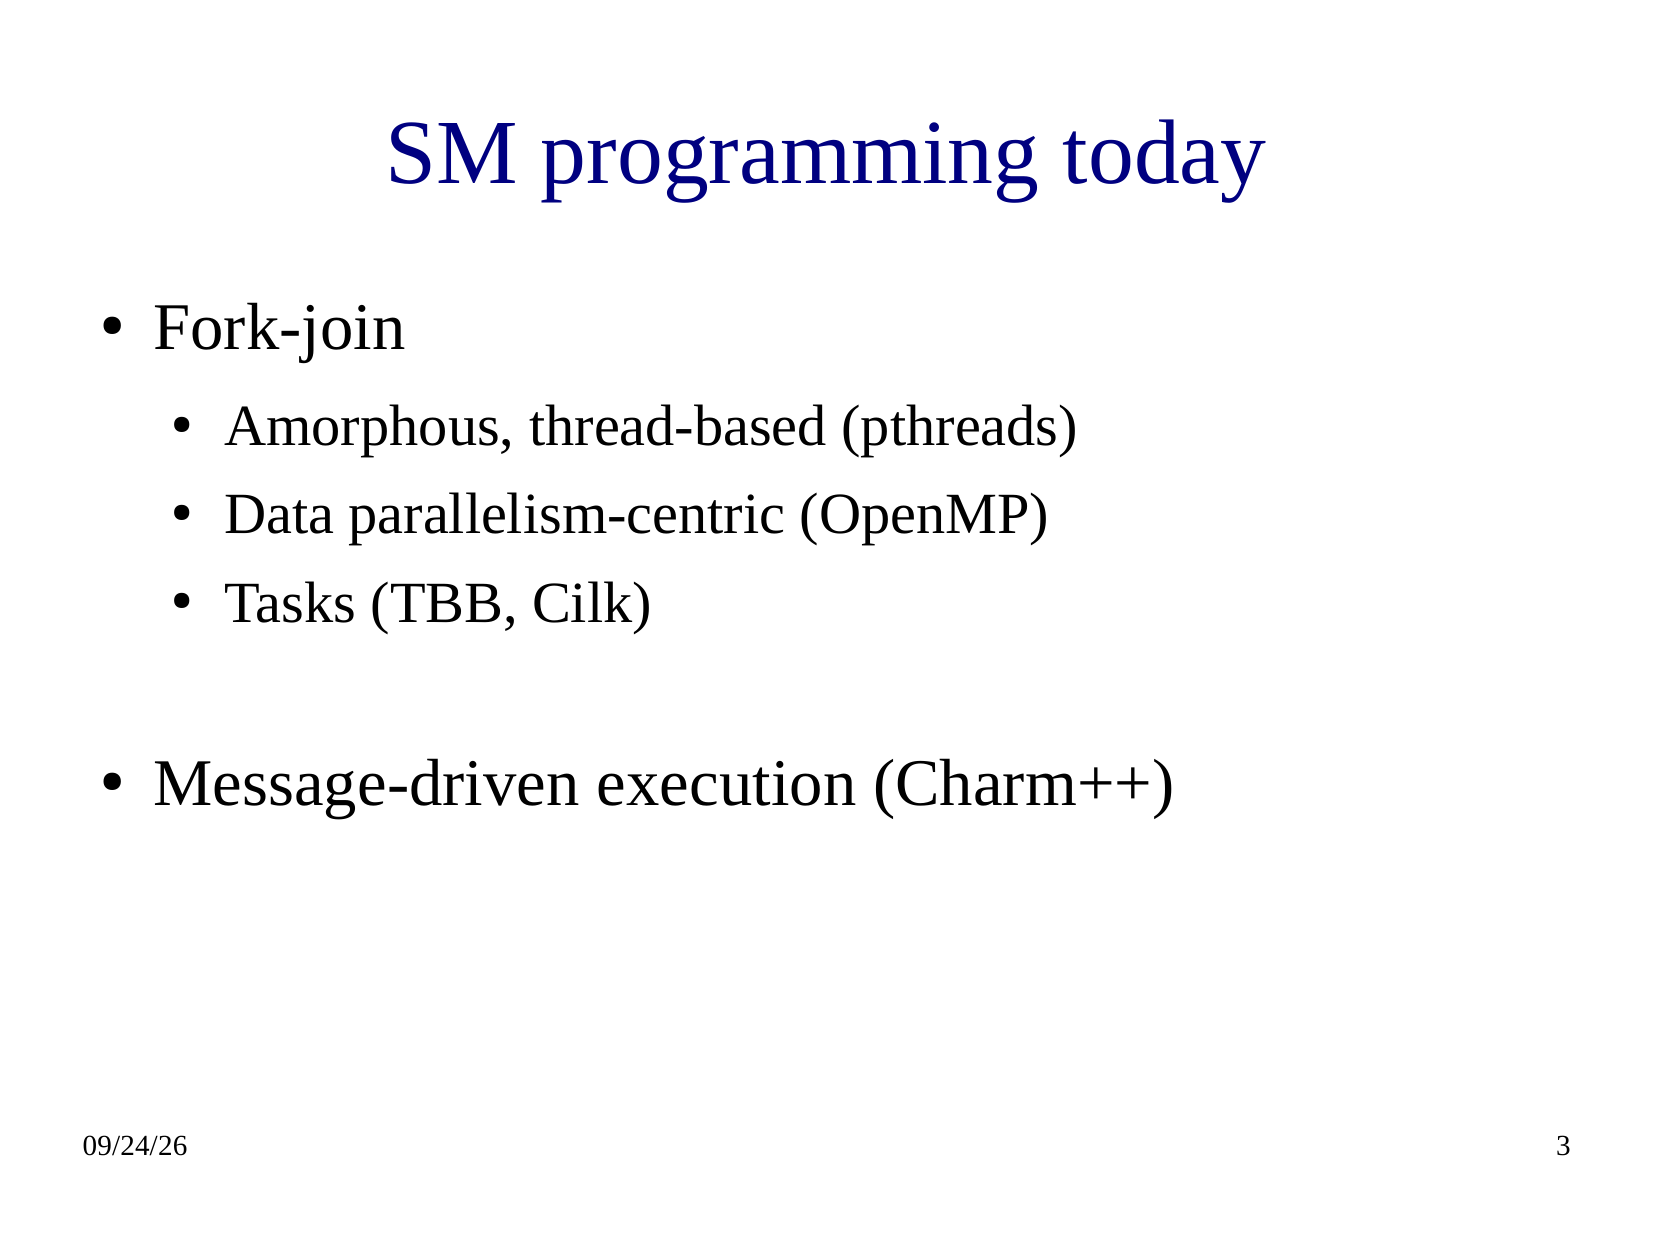

# SM programming today
Fork-join
Amorphous, thread-based (pthreads)
Data parallelism-centric (OpenMP)
Tasks (TBB, Cilk)
Message-driven execution (Charm++)
3